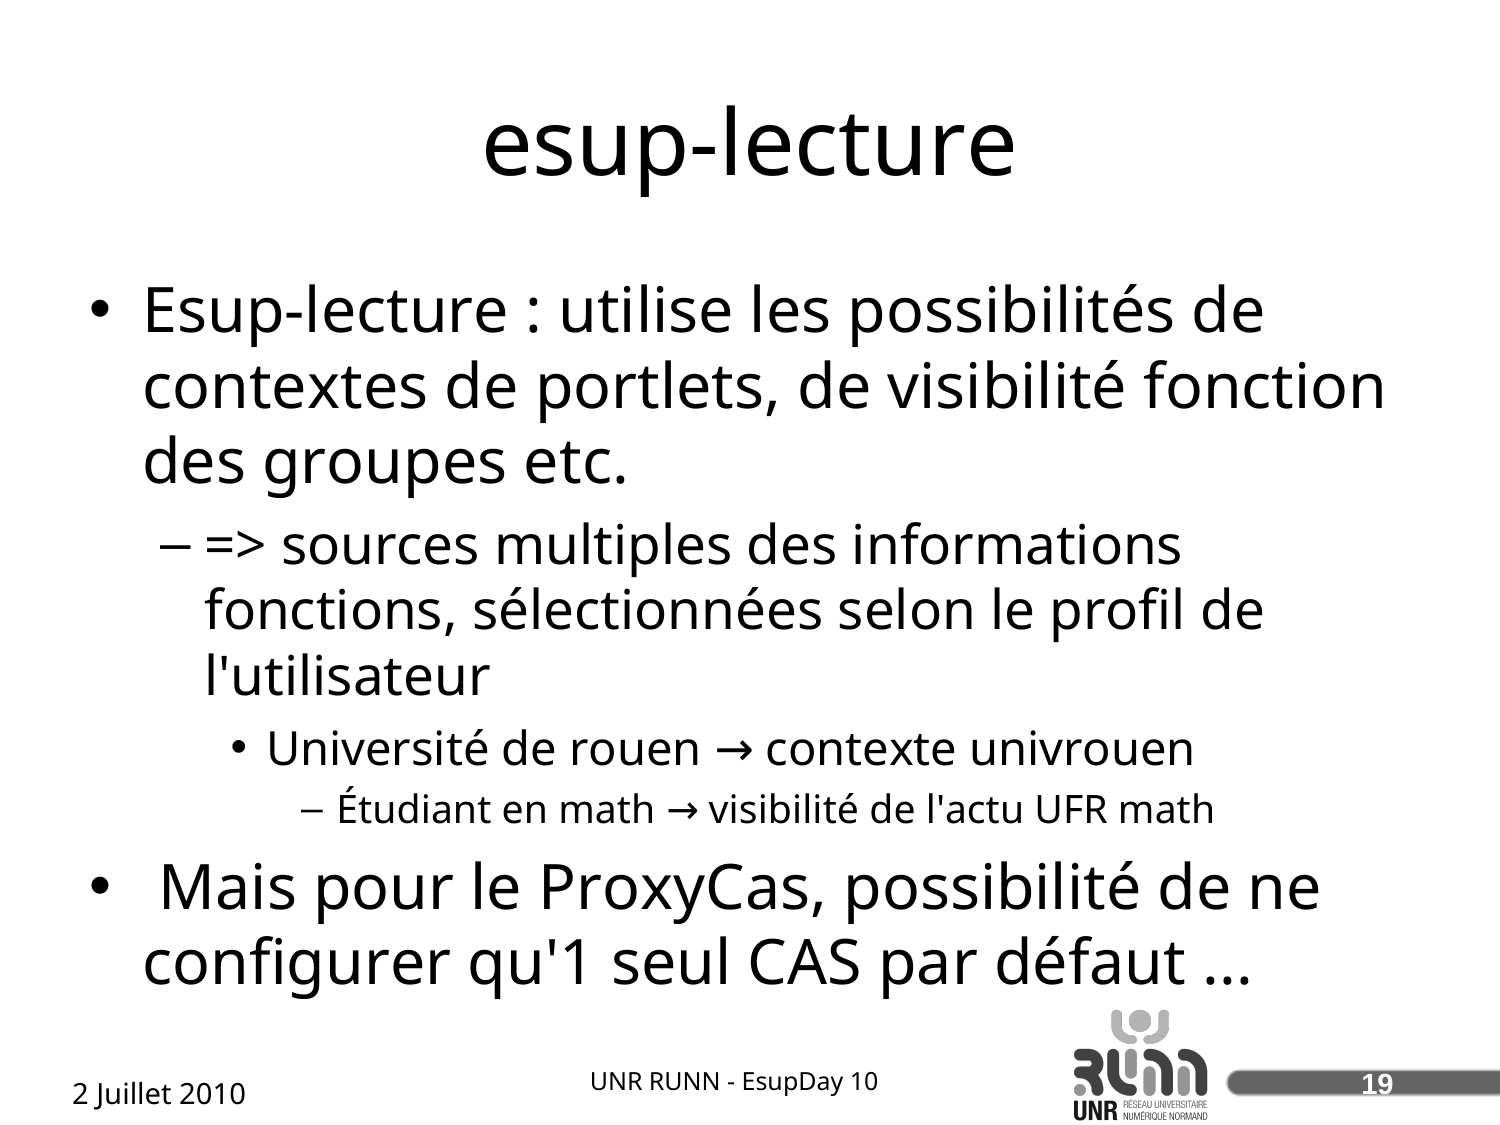

# esup-lecture
Esup-lecture : utilise les possibilités de contextes de portlets, de visibilité fonction des groupes etc.
=> sources multiples des informations fonctions, sélectionnées selon le profil de l'utilisateur
Université de rouen → contexte univrouen
Étudiant en math → visibilité de l'actu UFR math
 Mais pour le ProxyCas, possibilité de ne configurer qu'1 seul CAS par défaut ...
UNR RUNN - EsupDay 10
2 Juillet 2010